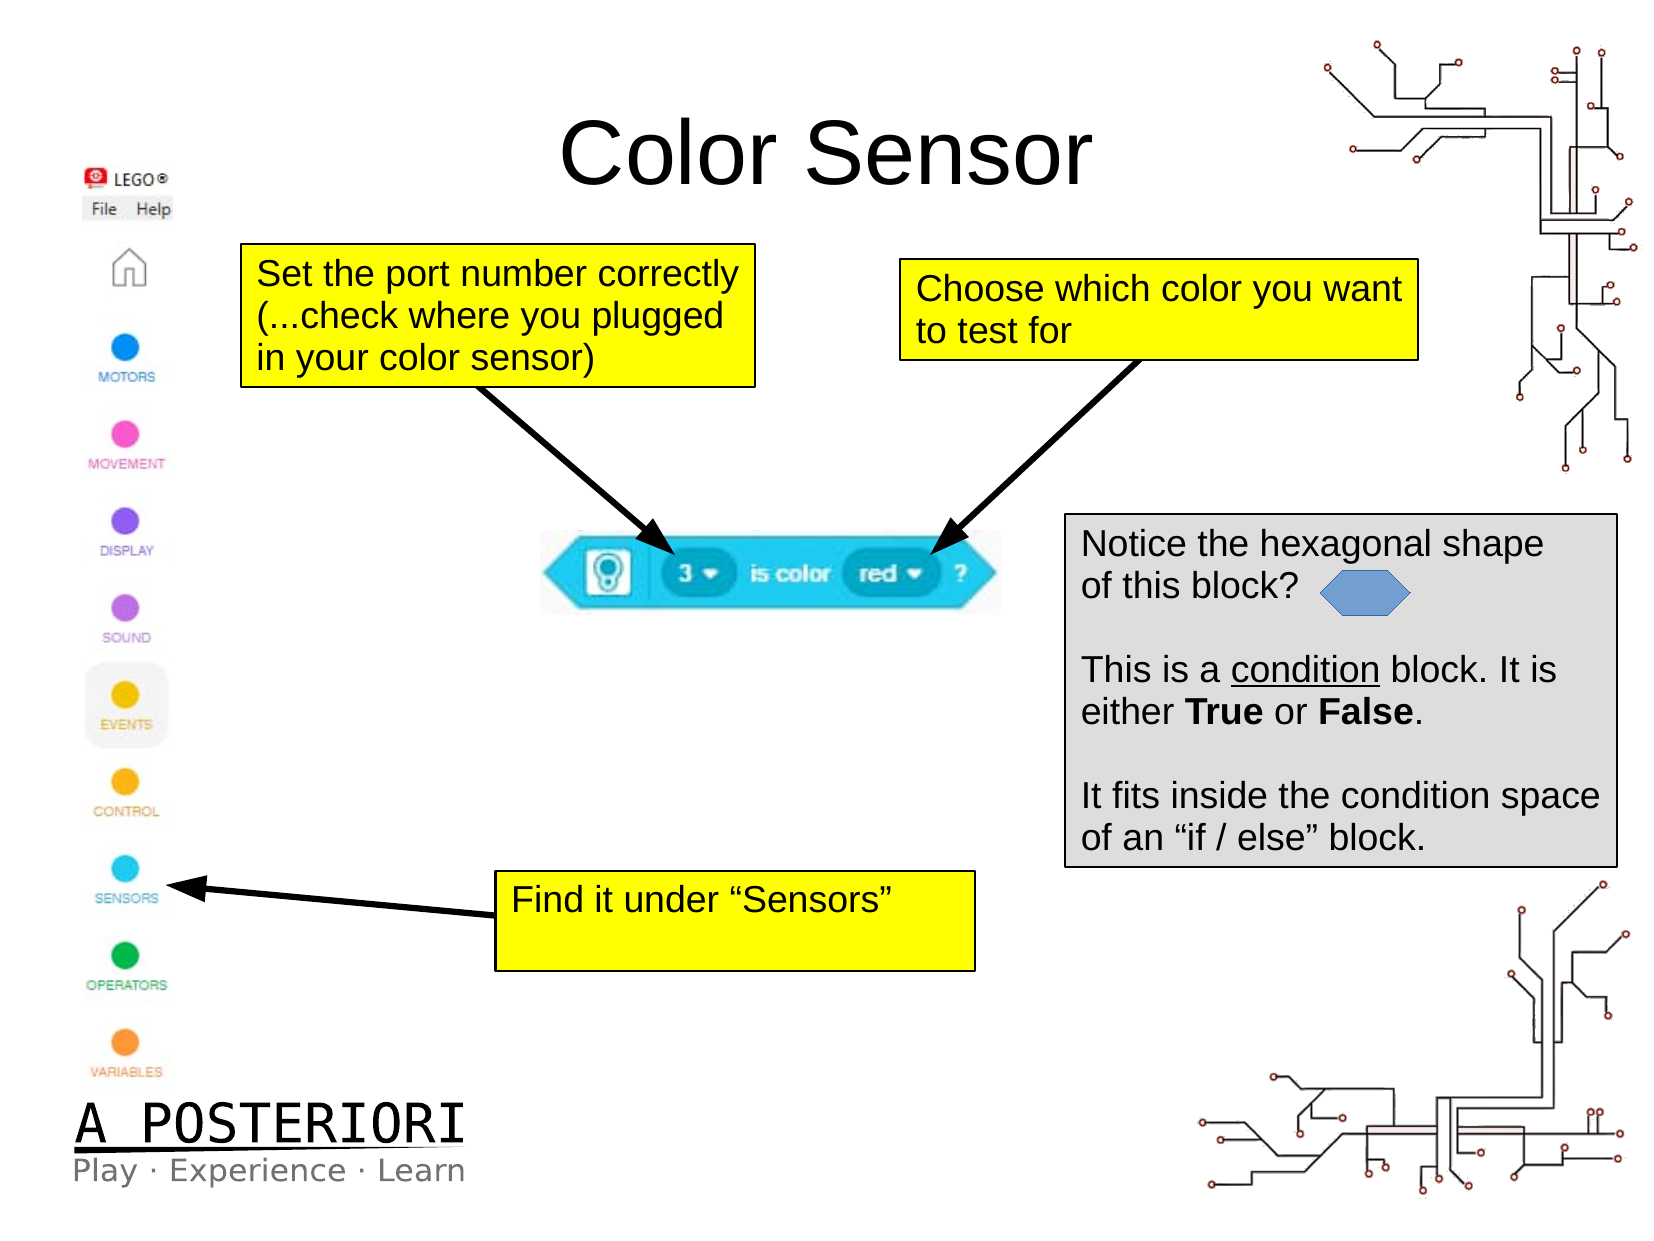

# Color Sensor
Set the port number correctly
(...check where you plugged
in your color sensor)
Choose which color you want
to test for
Notice the hexagonal shape
of this block?
This is a condition block. It is
either True or False.
It fits inside the condition space
of an “if / else” block.
Find it under “Sensors”